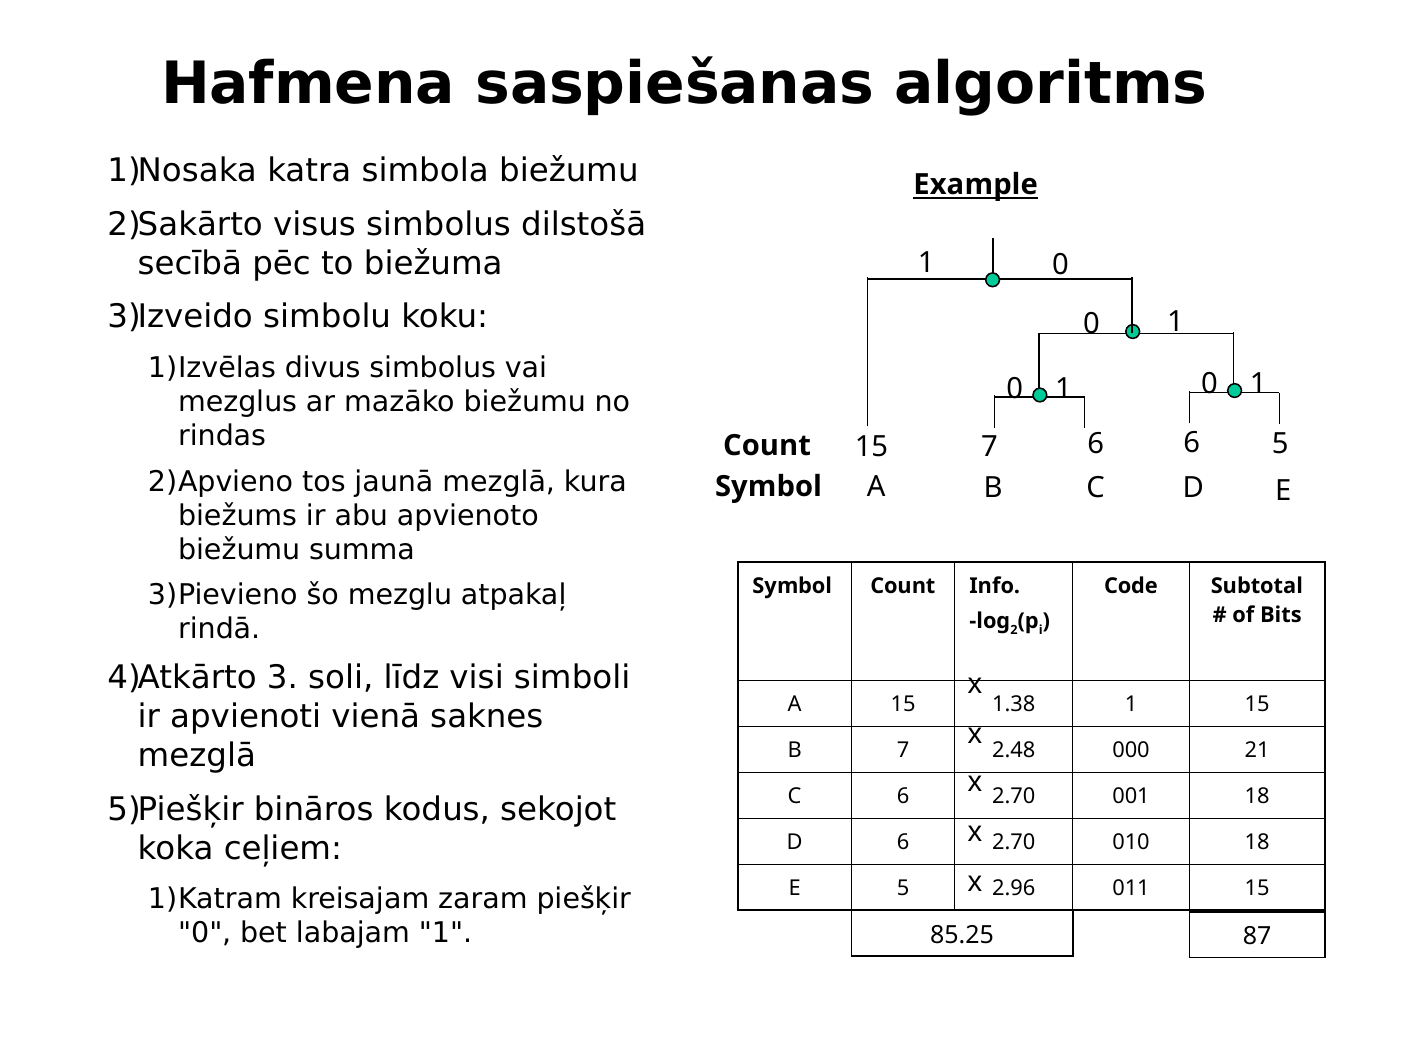

# Hafmena saspiešanas algoritms
Nosaka katra simbola biežumu
Sakārto visus simbolus dilstošā secībā pēc to biežuma
Izveido simbolu koku:
Izvēlas divus simbolus vai mezglus ar mazāko biežumu no rindas
Apvieno tos jaunā mezglā, kura biežums ir abu apvienoto biežumu summa
Pievieno šo mezglu atpakaļ rindā.
Atkārto 3. soli, līdz visi simboli ir apvienoti vienā saknes mezglā
Piešķir bināros kodus, sekojot koka ceļiem:
Katram kreisajam zaram piešķir "0", bet labajam "1".
Example
1
0
1
0
0
1
0
1
6
6
5
Count
15
7
Symbol
A
B
C
D
E
| Symbol | Count | Info. -log2(pi) | Code | Subtotal# of Bits |
| --- | --- | --- | --- | --- |
| A | 15 | 1.38 | 1 | 15 |
| B | 7 | 2.48 | 000 | 21 |
| C | 6 | 2.70 | 001 | 18 |
| D | 6 | 2.70 | 010 | 18 |
| E | 5 | 2.96 | 011 | 15 |
x
x
x
x
x
85.25
87